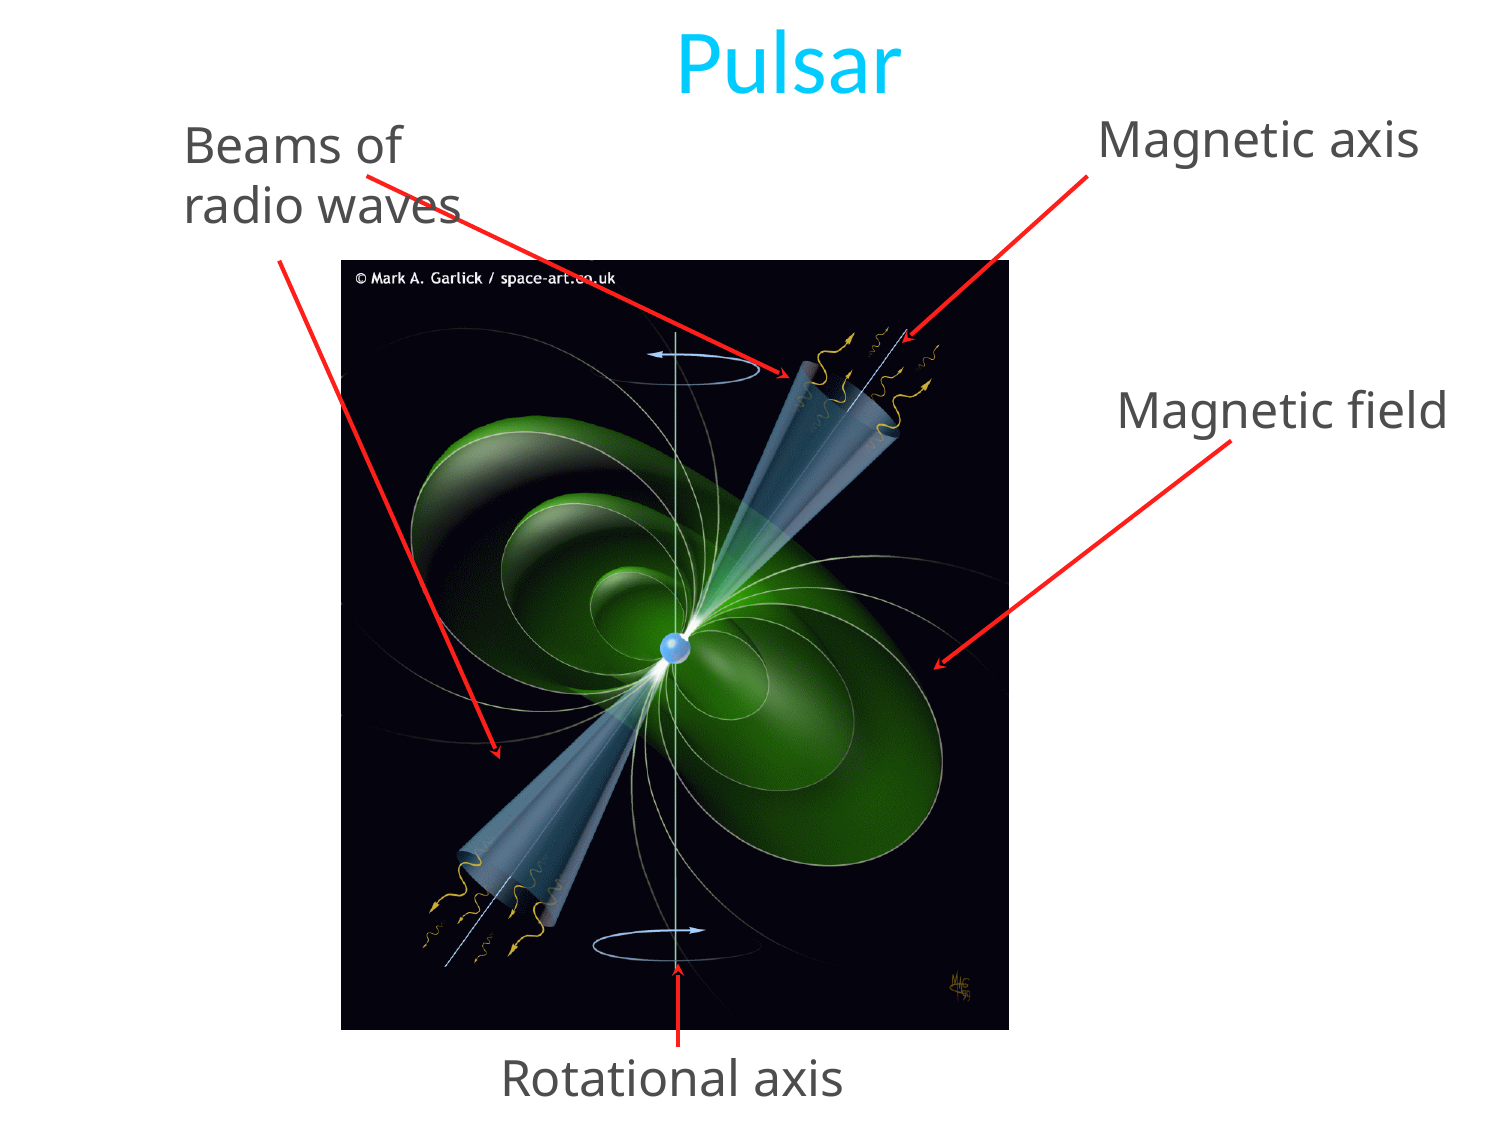

# Pulsar
Magnetic axis
Beams of radio waves
Magnetic field
Rotational axis